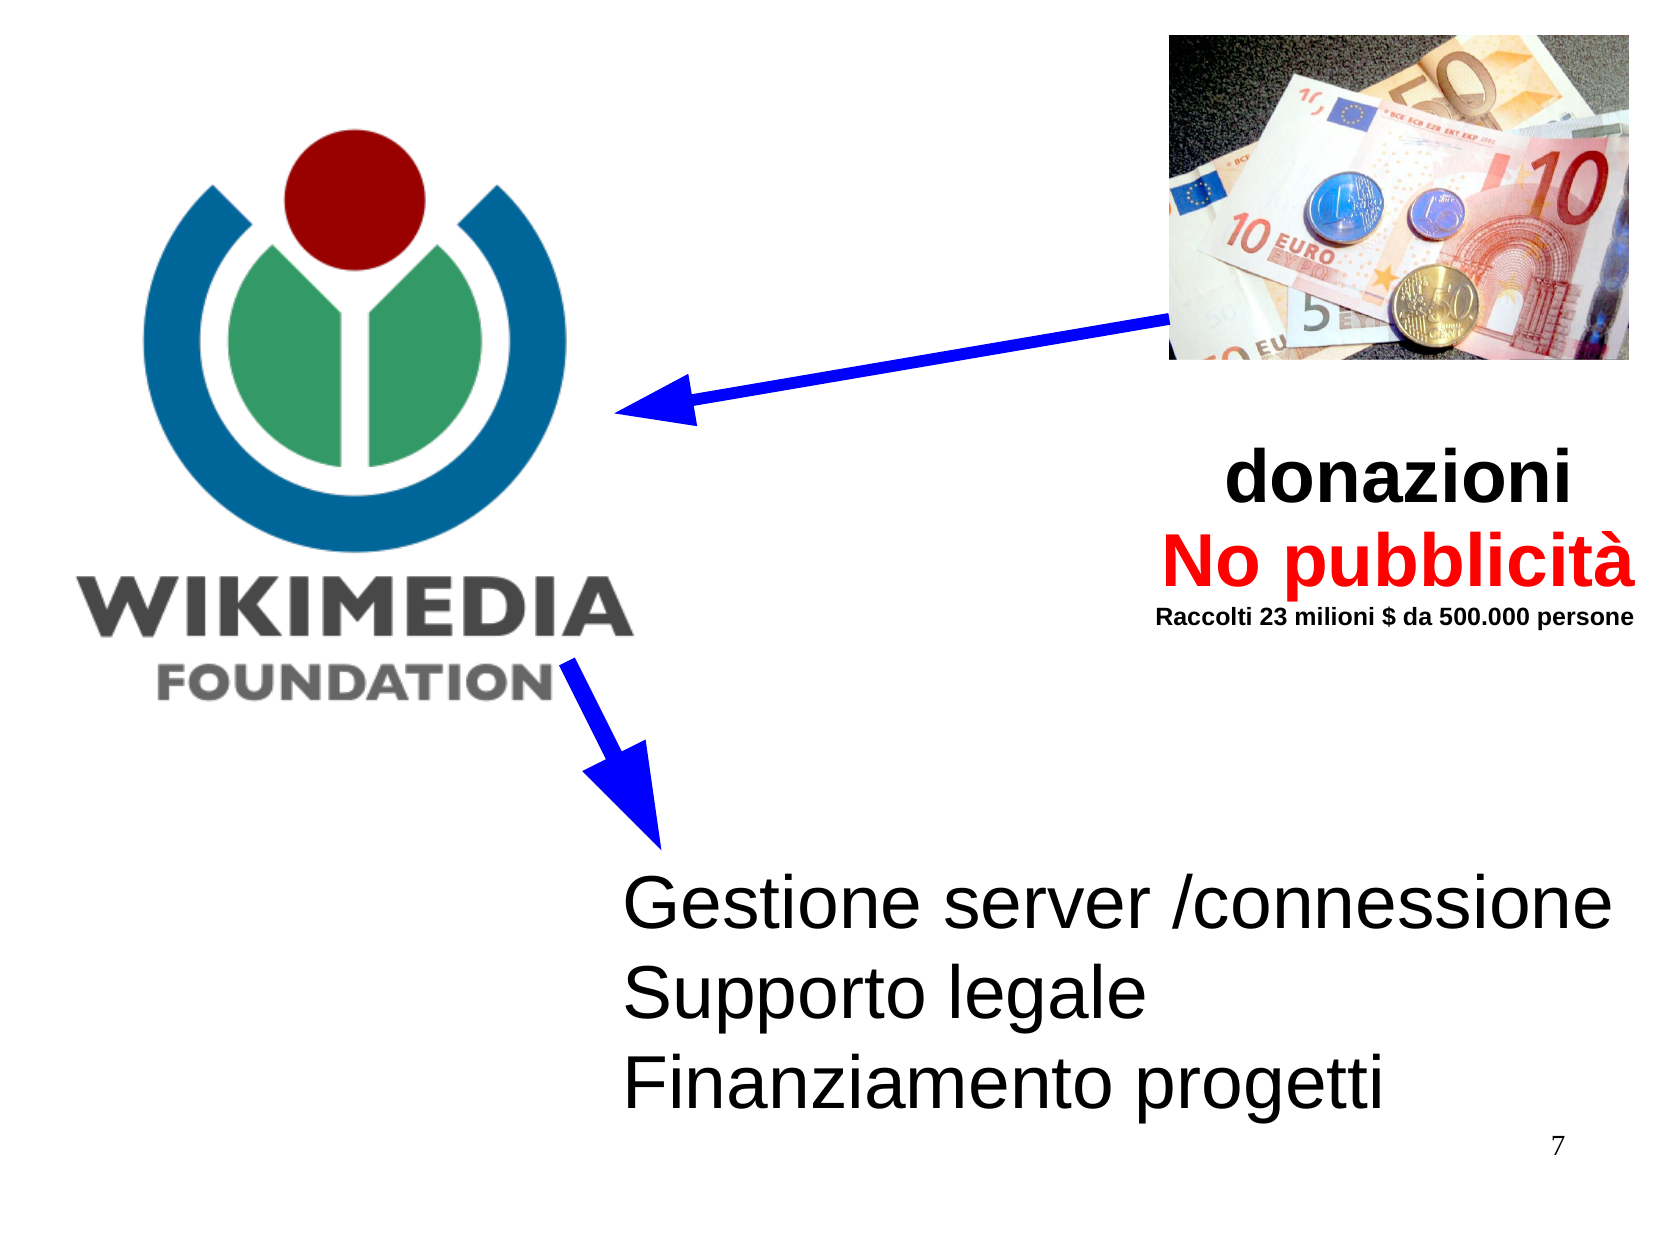

donazioni
No pubblicità
Raccolti 23 milioni $ da 500.000 persone
Gestione server /connessione
Supporto legale
Finanziamento progetti
7